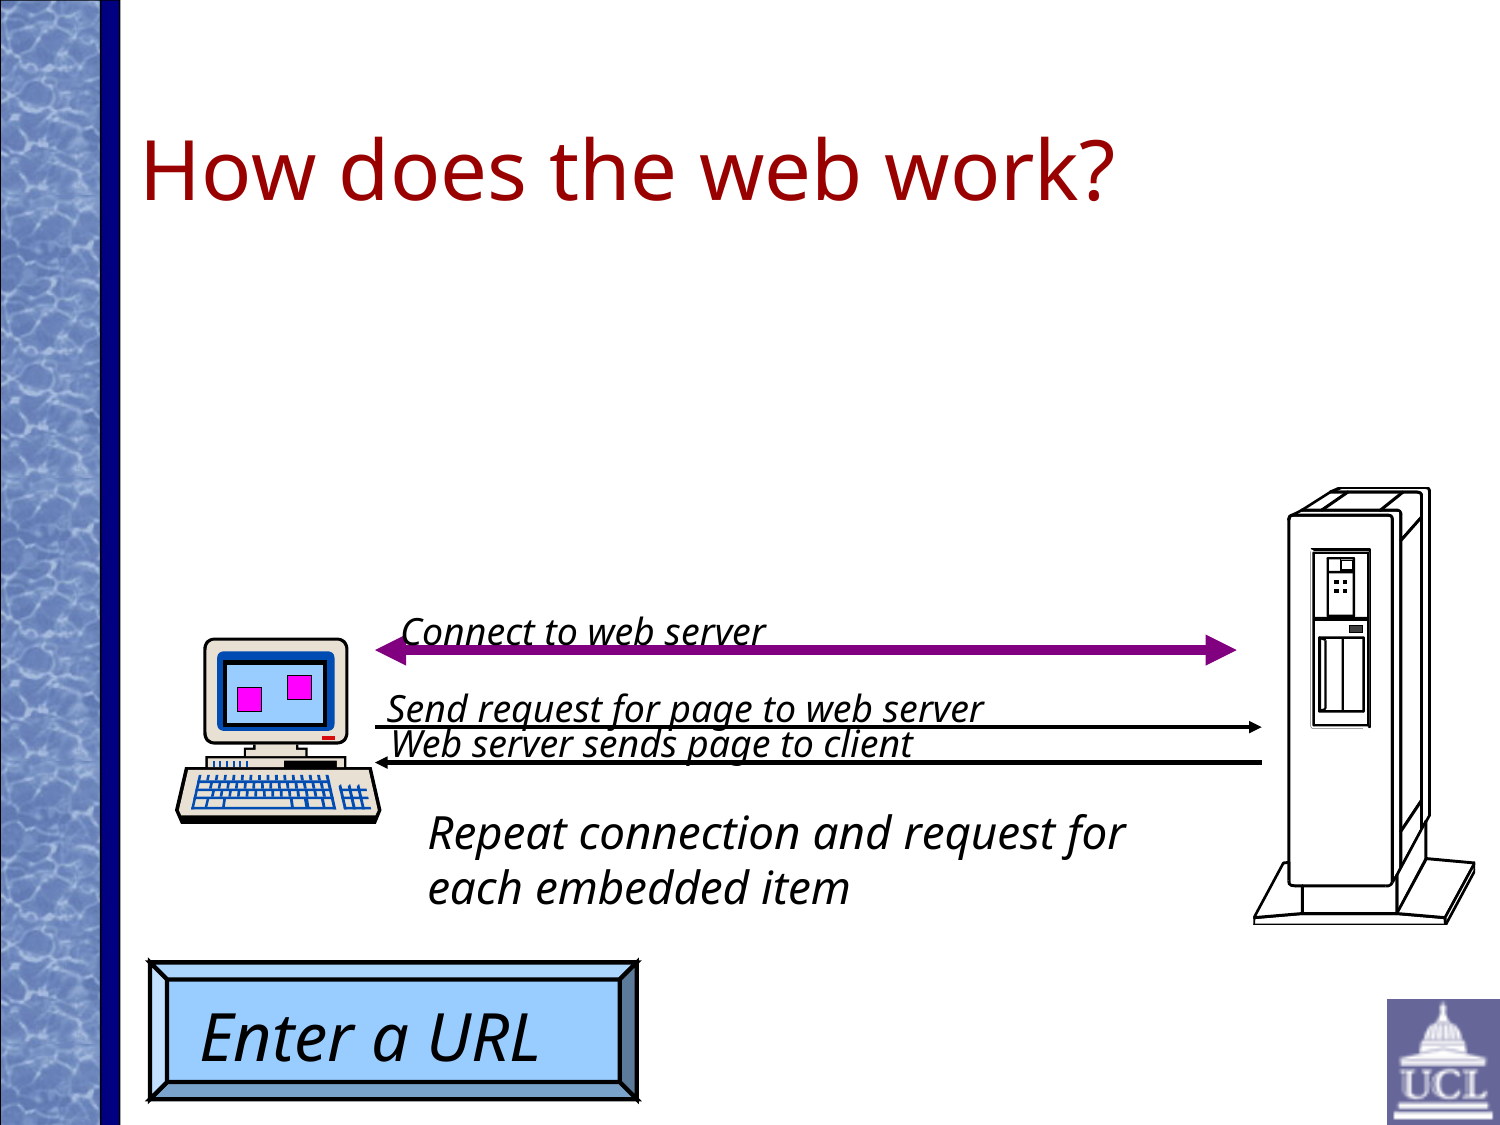

# How does the web work?
Connect to web server
Send request for page to web server
Web server sends page to client
Repeat connection and request for each embedded item
Enter a URL